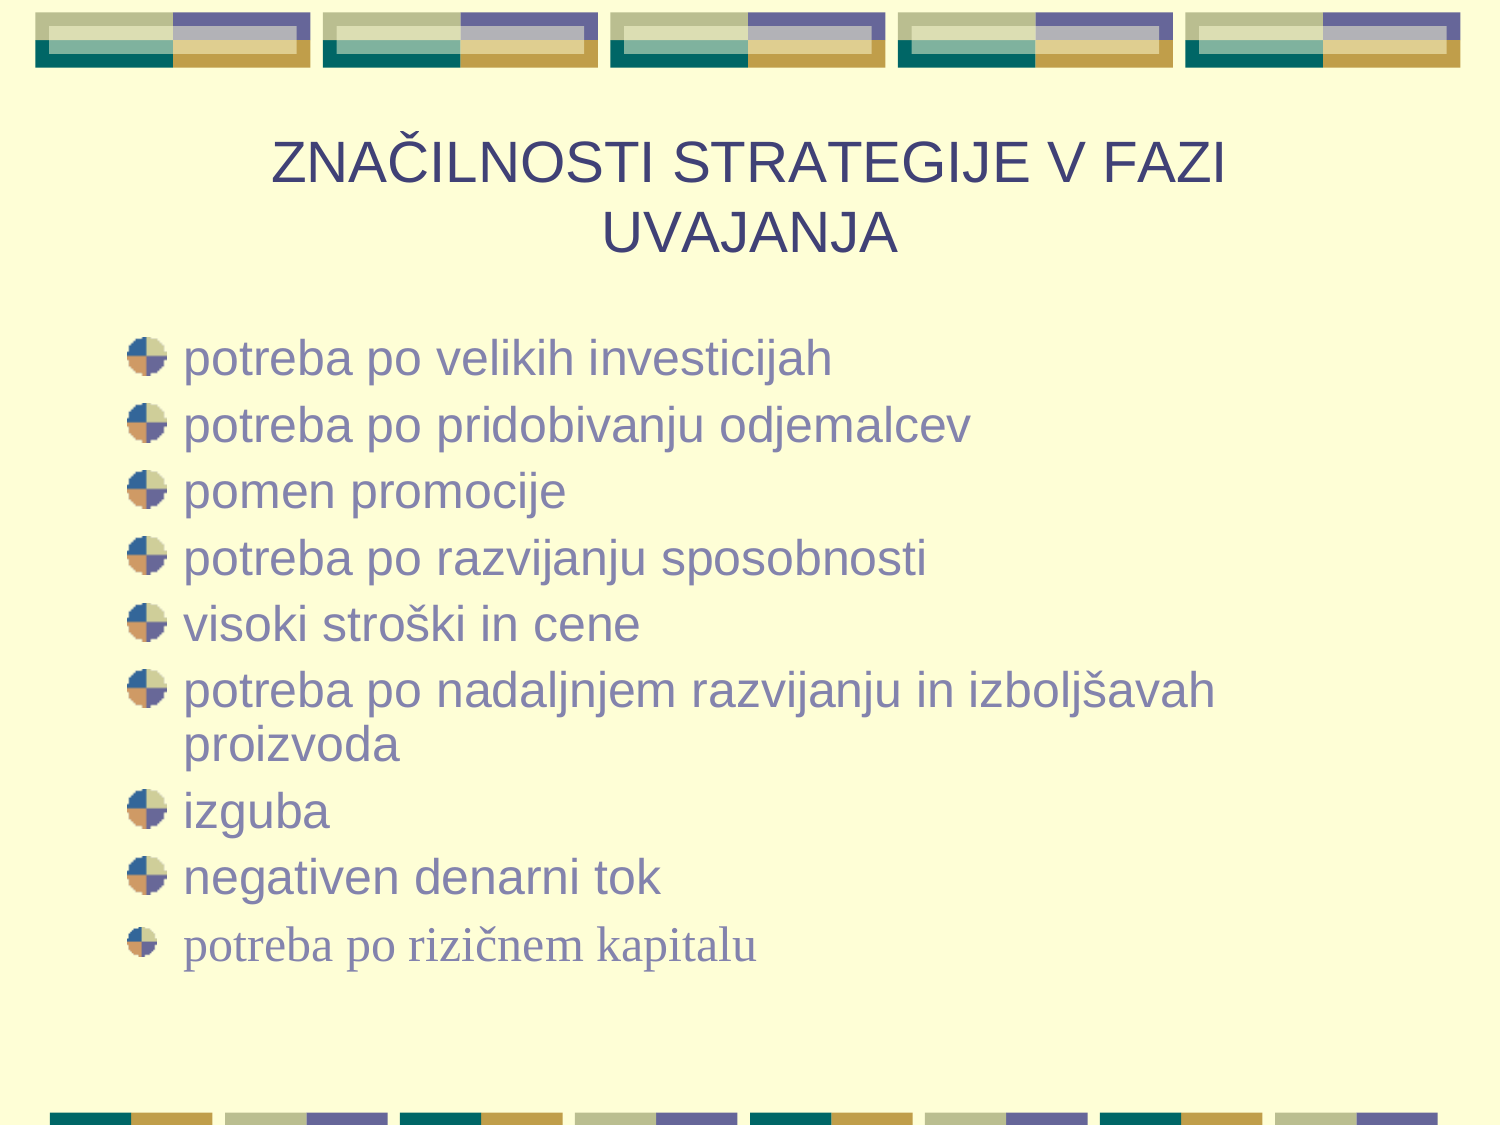

# ZNAČILNOSTI STRATEGIJE V FAZI UVAJANJA
potreba po velikih investicijah
potreba po pridobivanju odjemalcev
pomen promocije
potreba po razvijanju sposobnosti
visoki stroški in cene
potreba po nadaljnjem razvijanju in izboljšavah proizvoda
izguba
negativen denarni tok
potreba po rizičnem kapitalu